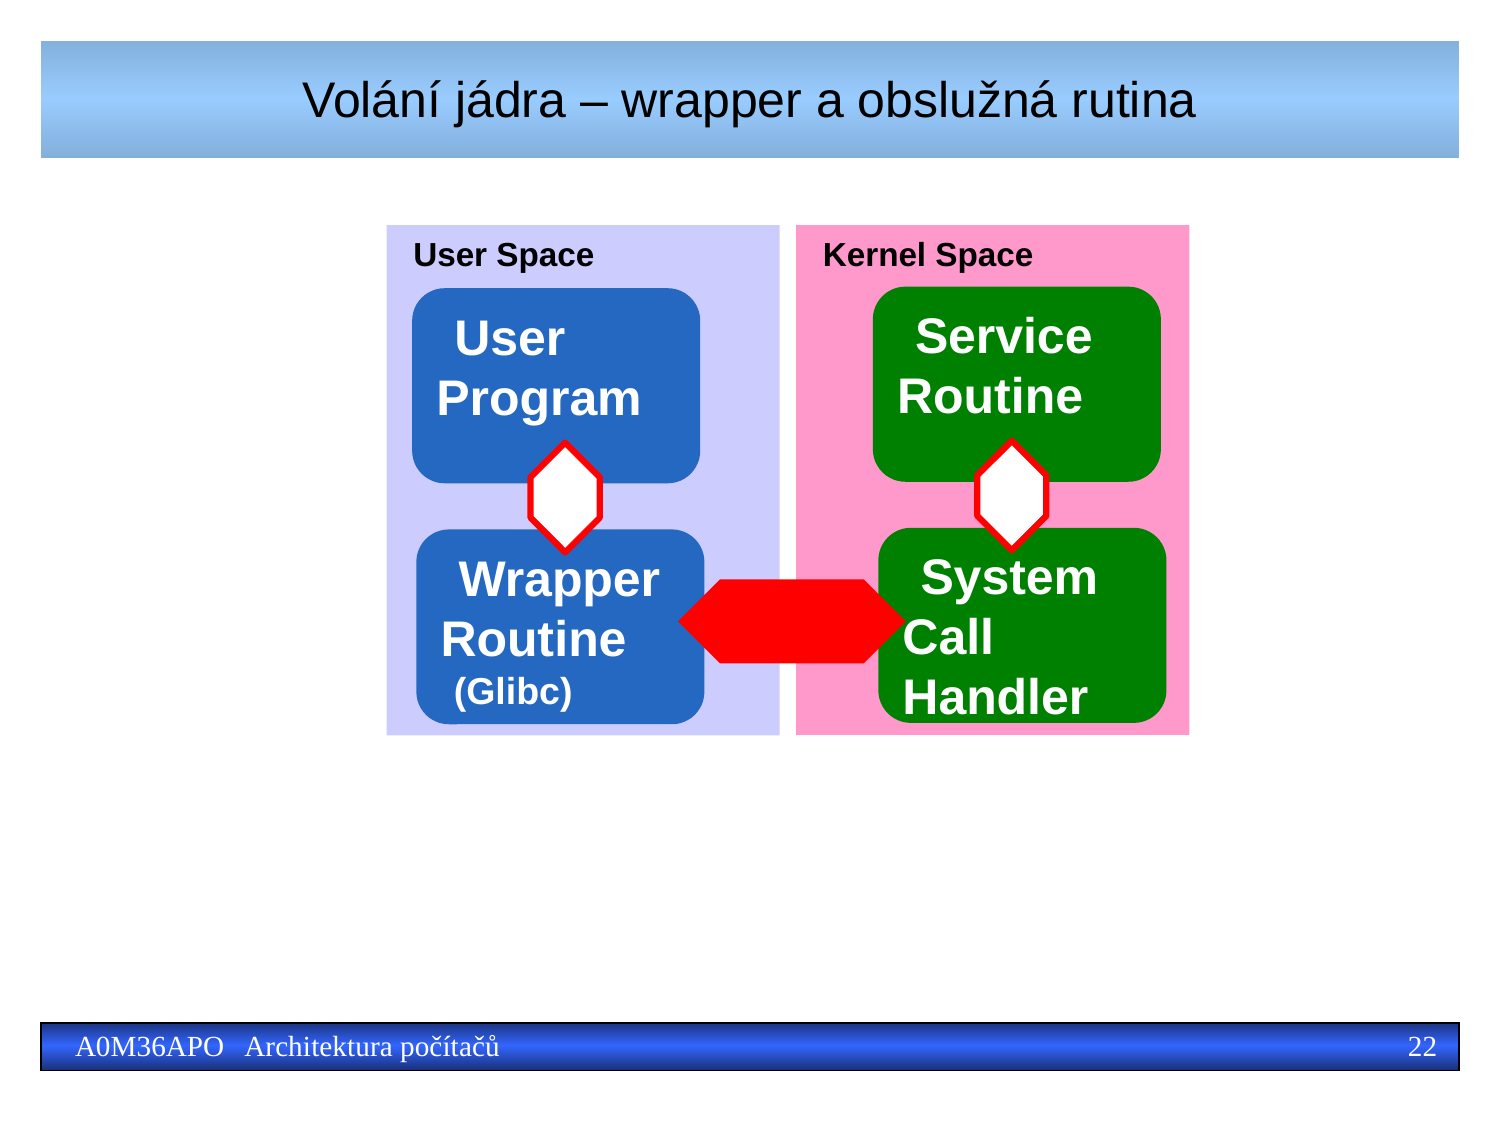

# Volání jádra – wrapper a obslužná rutina
User Space
Kernel Space
Service Routine
User Program
System Call Handler
Wrapper Routine
(Glibc)
A0M36APO Architektura počítačů
22